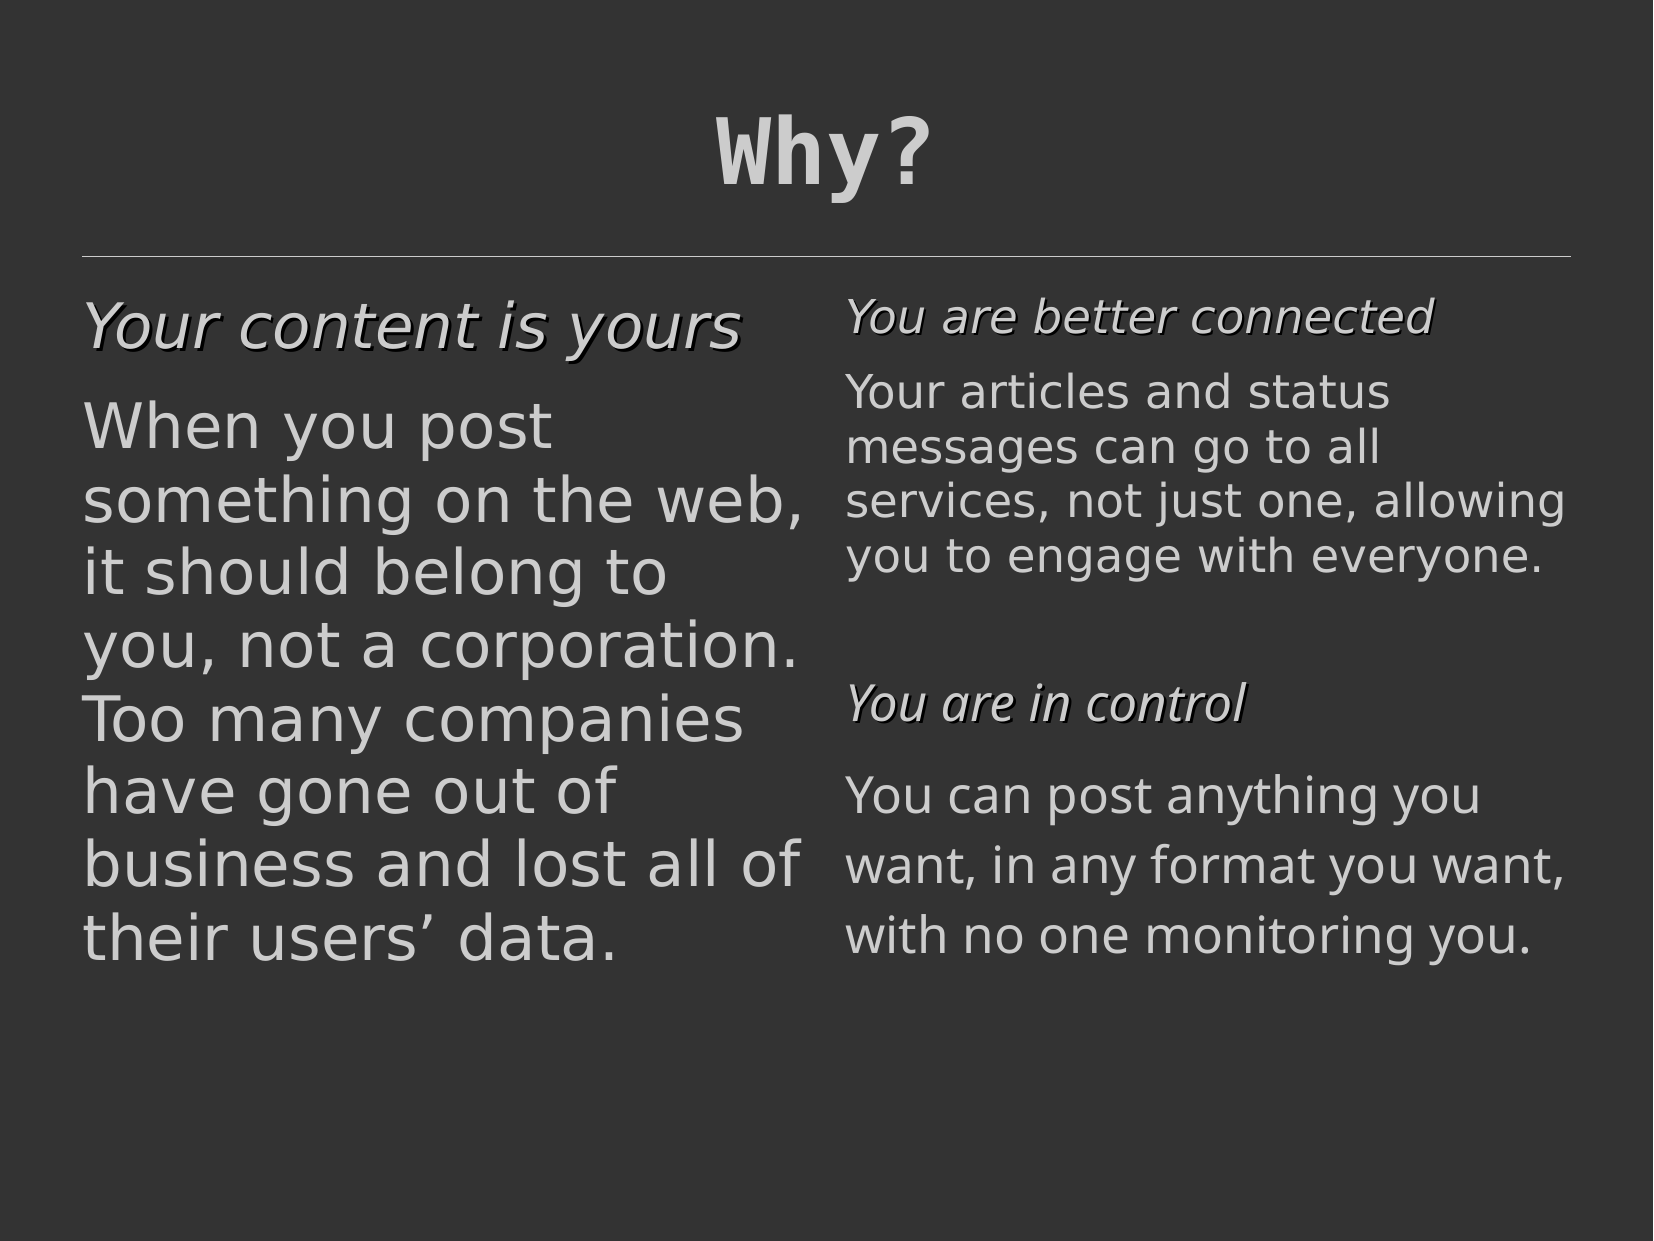

# Why?
Your content is yours
When you post something on the web, it should belong to you, not a corporation. Too many companies have gone out of business and lost all of their users’ data.
You are better connected
Your articles and status messages can go to all services, not just one, allowing you to engage with everyone.
You are in control
You can post anything you want, in any format you want, with no one monitoring you.